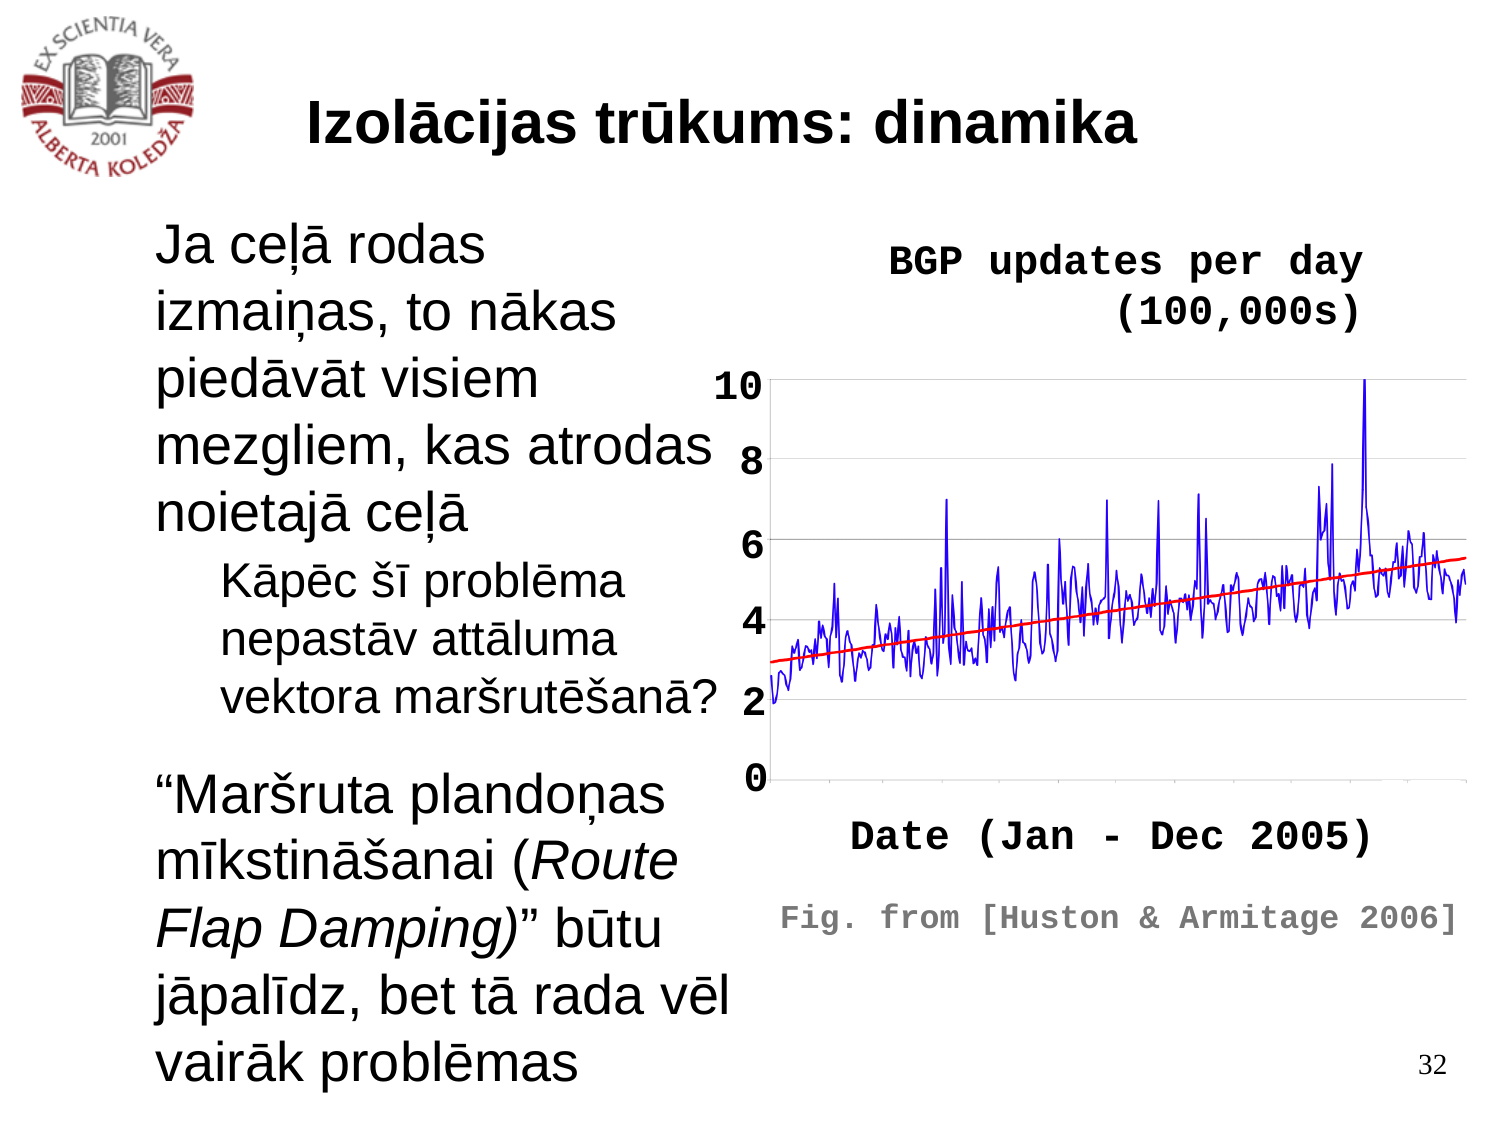

# Izolācijas trūkums: dinamika
Ja ceļā rodas izmaiņas, to nākas piedāvāt visiem mezgliem, kas atrodas noietajā ceļā
Kāpēc šī problēma nepastāv attāluma vektora maršrutēšanā?
“Maršruta plandoņas mīkstināšanai (Route Flap Damping)” būtu jāpalīdz, bet tā rada vēl vairāk problēmas
BGP updates per day
(100,000s)
10
8
6
4
2
0
Date (Jan - Dec 2005)
Fig. from [Huston & Armitage 2006]